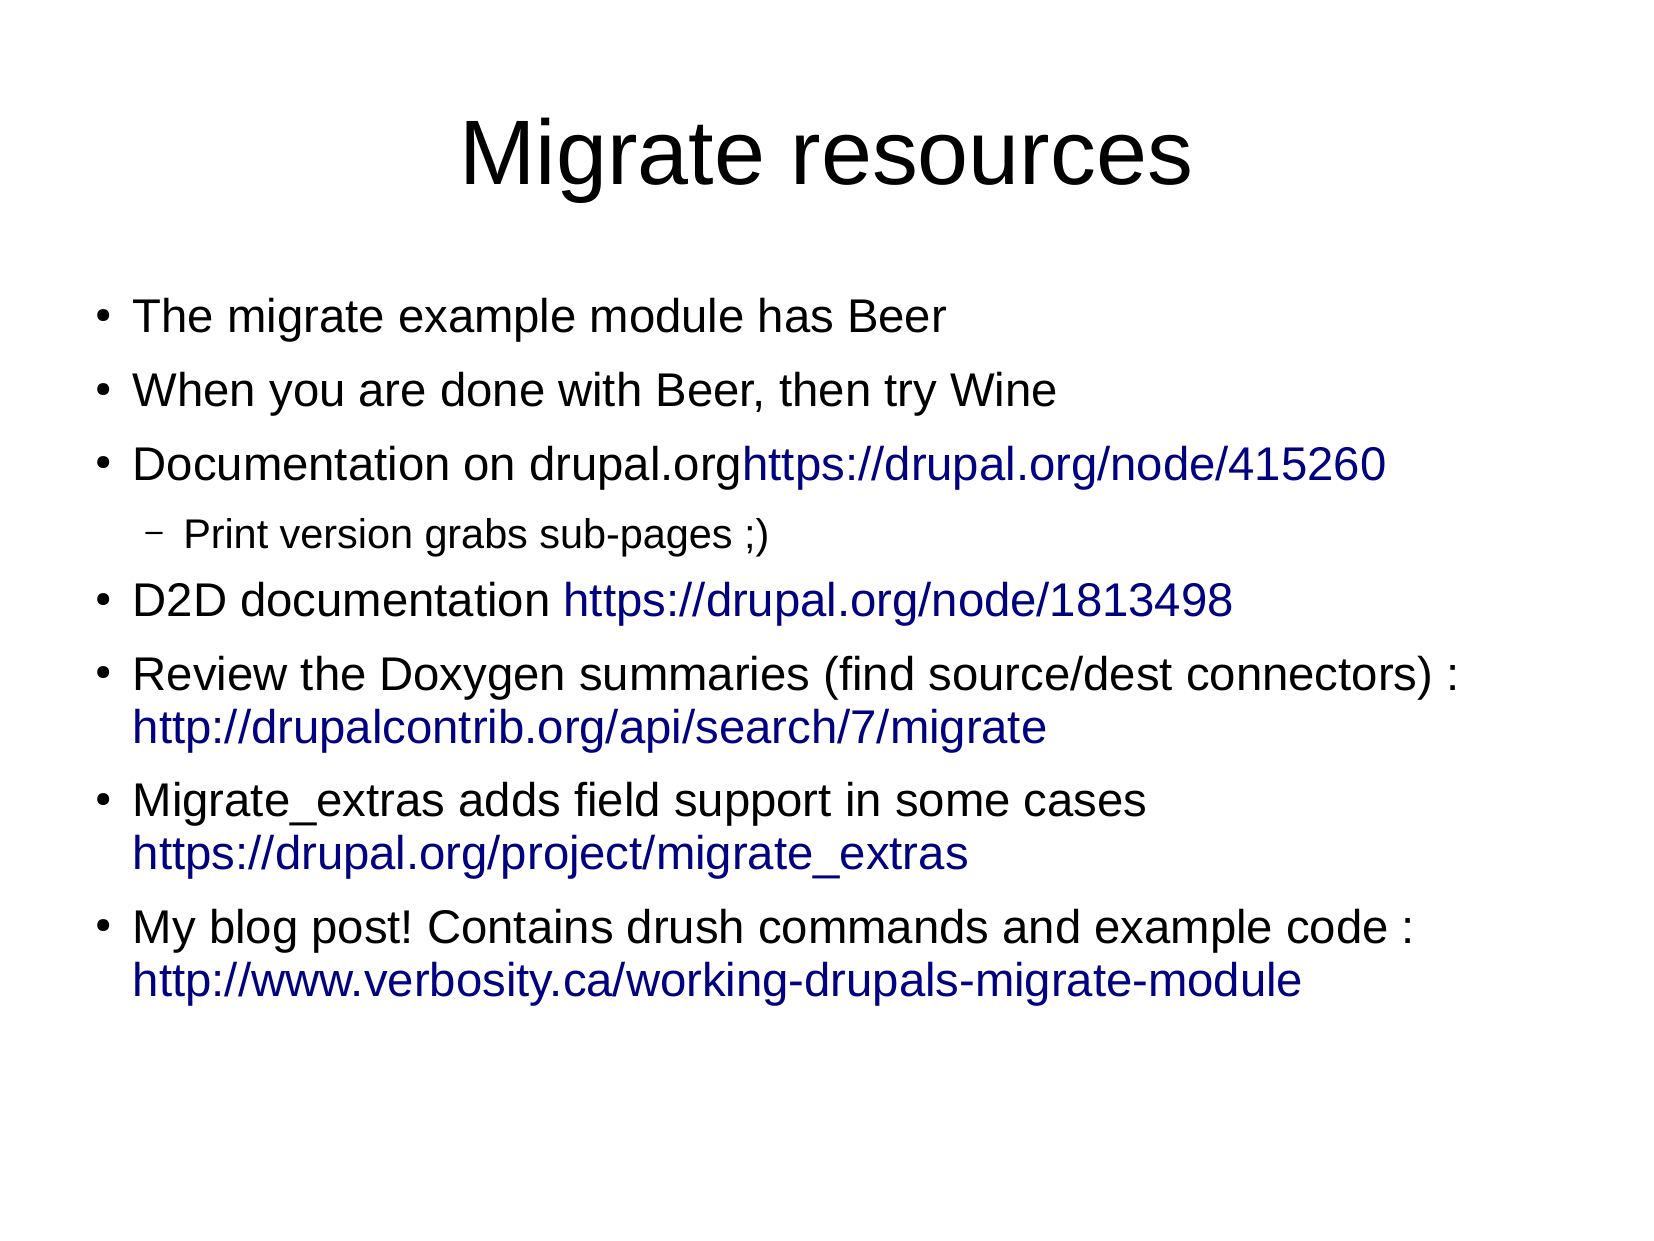

# Migrate resources
The migrate example module has Beer
When you are done with Beer, then try Wine
Documentation on drupal.orghttps://drupal.org/node/415260
Print version grabs sub-pages ;)
D2D documentation https://drupal.org/node/1813498
Review the Doxygen summaries (find source/dest connectors) : http://drupalcontrib.org/api/search/7/migrate
Migrate_extras adds field support in some cases https://drupal.org/project/migrate_extras
My blog post! Contains drush commands and example code : http://www.verbosity.ca/working-drupals-migrate-module